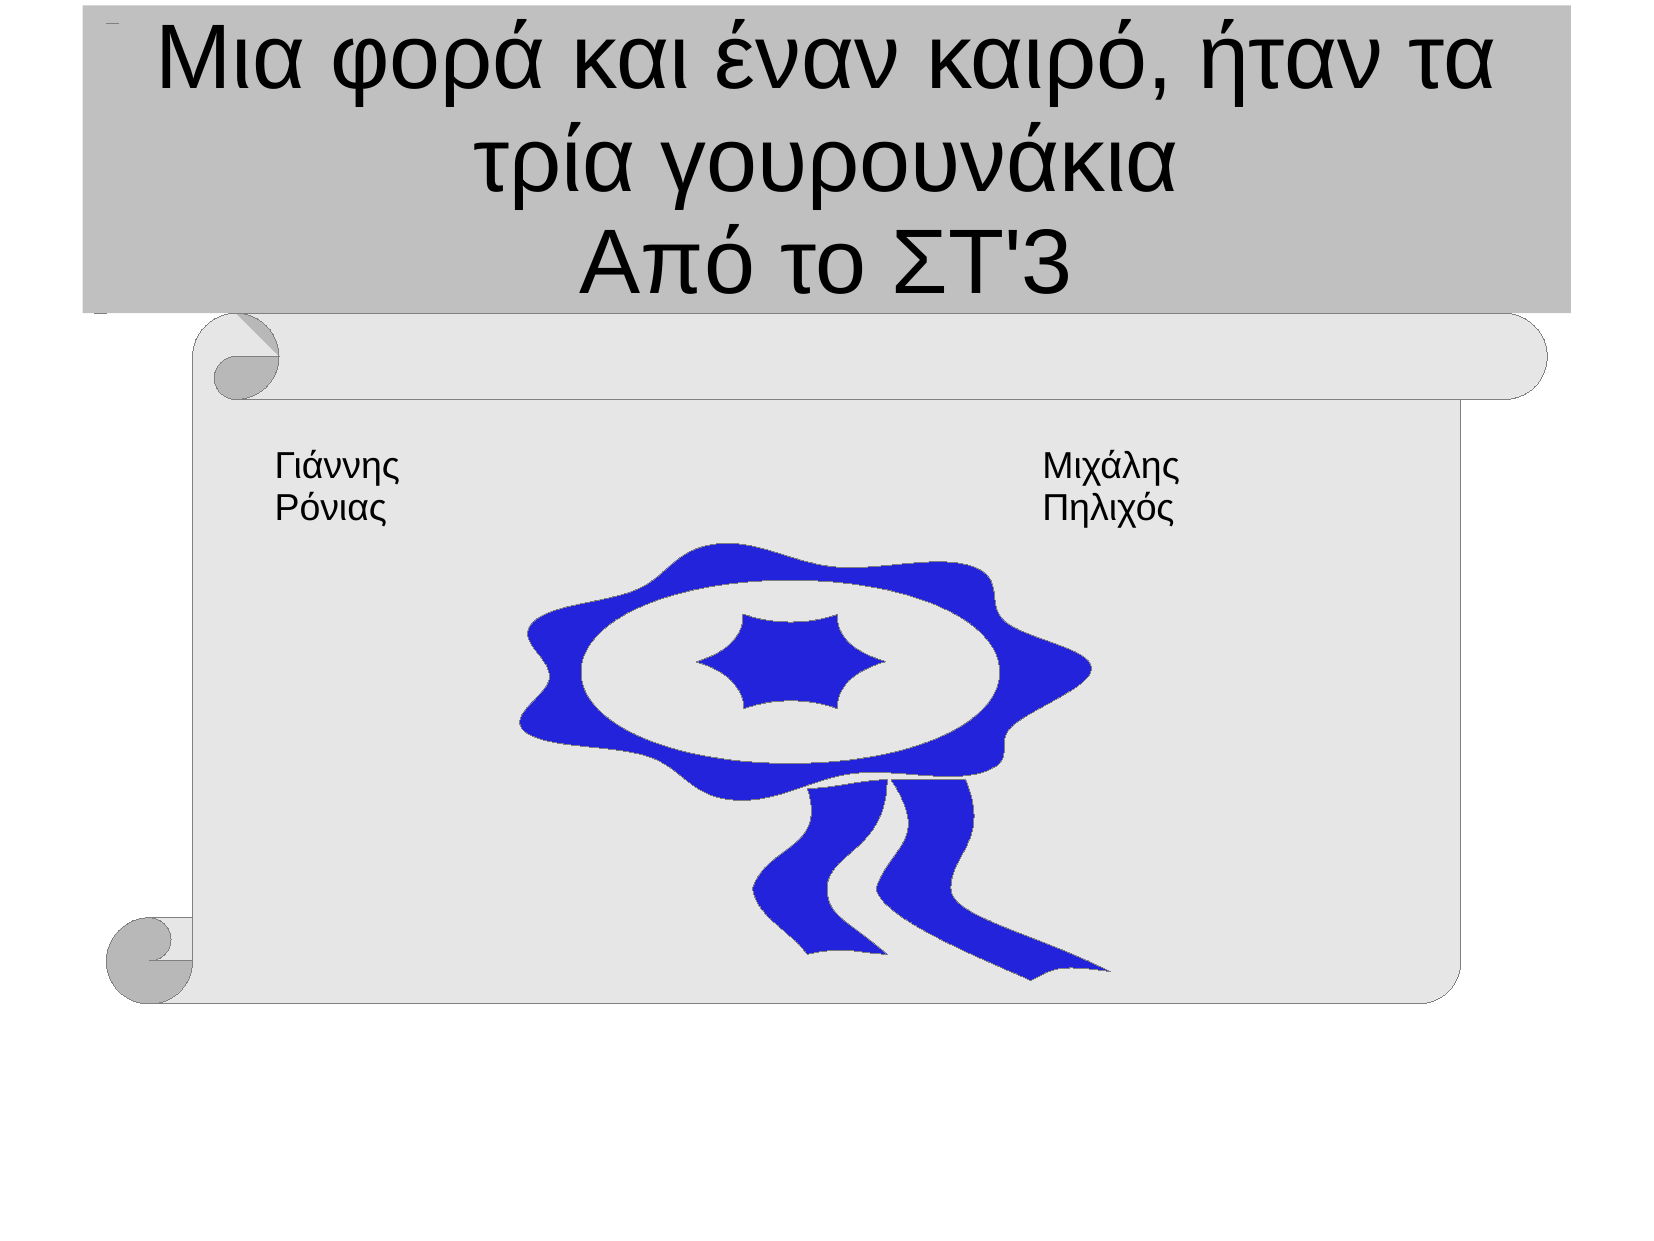

# Μια φορά και έναν καιρό, ήταν τα τρία γουρουνάκια Από το ΣΤ'3
Γιάννης Ρόνιας
Μιχάλης Πηλιχός